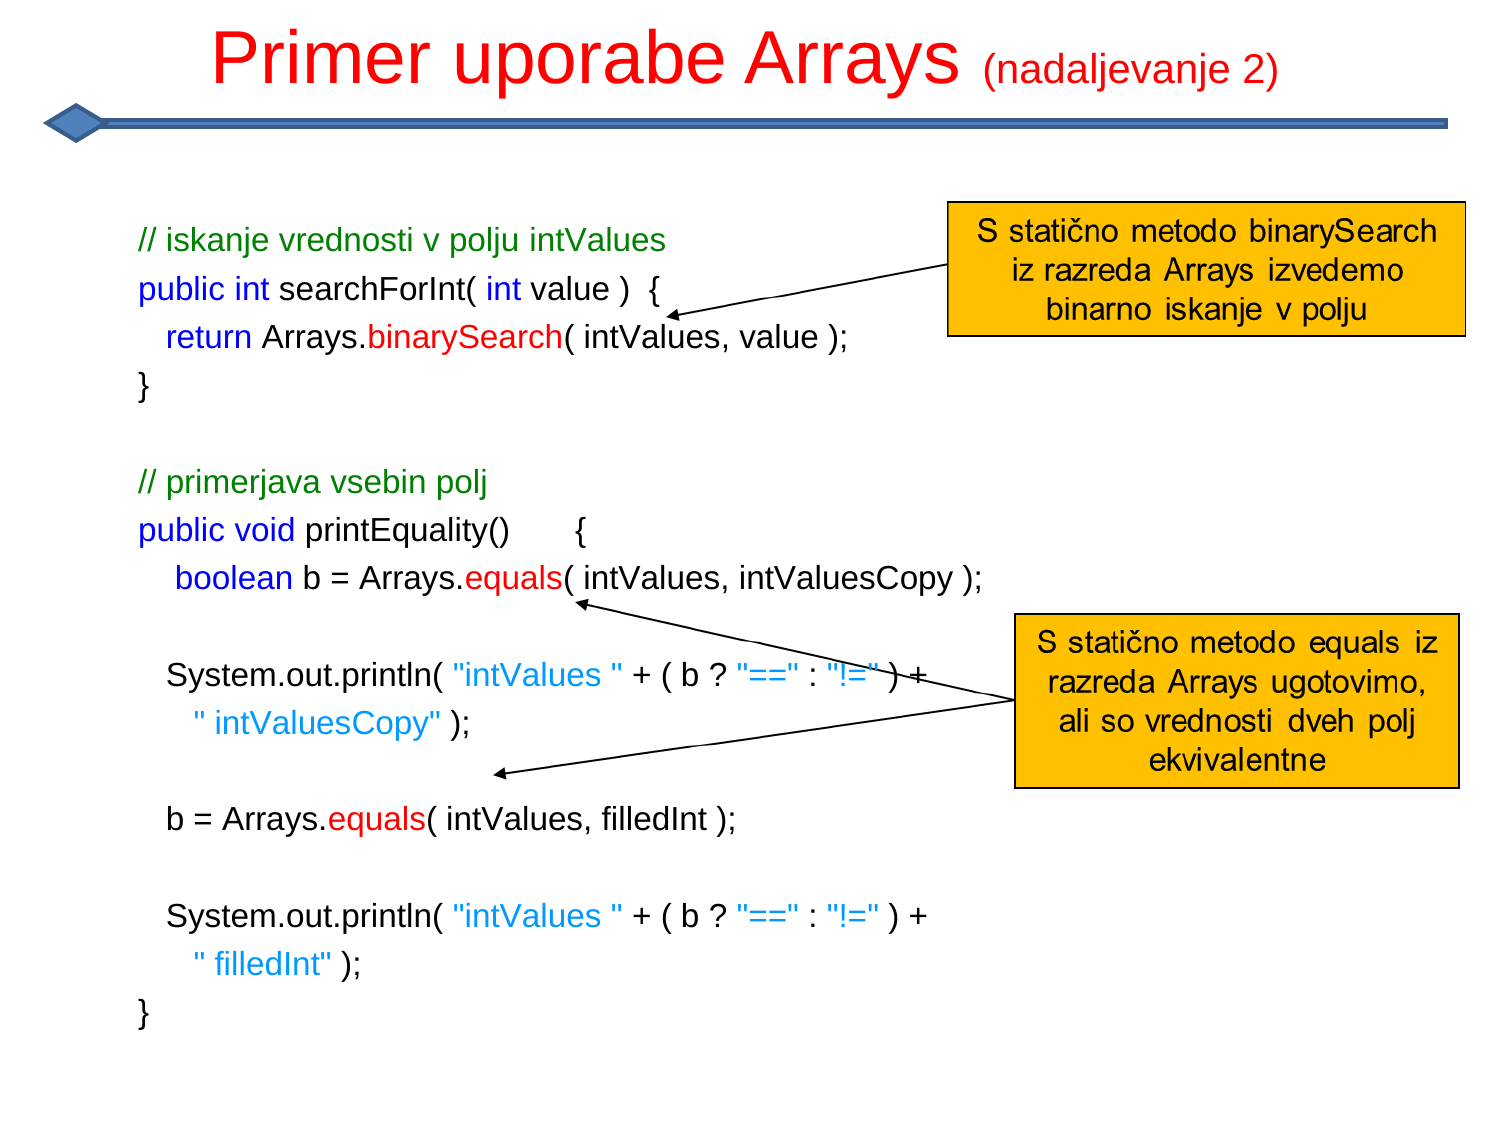

# Primer uporabe Arrays (nadaljevanje 2)
 // iskanje vrednosti v polju intValues
 public int searchForInt( int value ) {
 return Arrays.binarySearch( intValues, value );
 }
 // primerjava vsebin polj
 public void printEquality() {
 boolean b = Arrays.equals( intValues, intValuesCopy );
 System.out.println( "intValues " + ( b ? "==" : "!=" ) +
 " intValuesCopy" );
 b = Arrays.equals( intValues, filledInt );
 System.out.println( "intValues " + ( b ? "==" : "!=" ) +
 " filledInt" );
 }